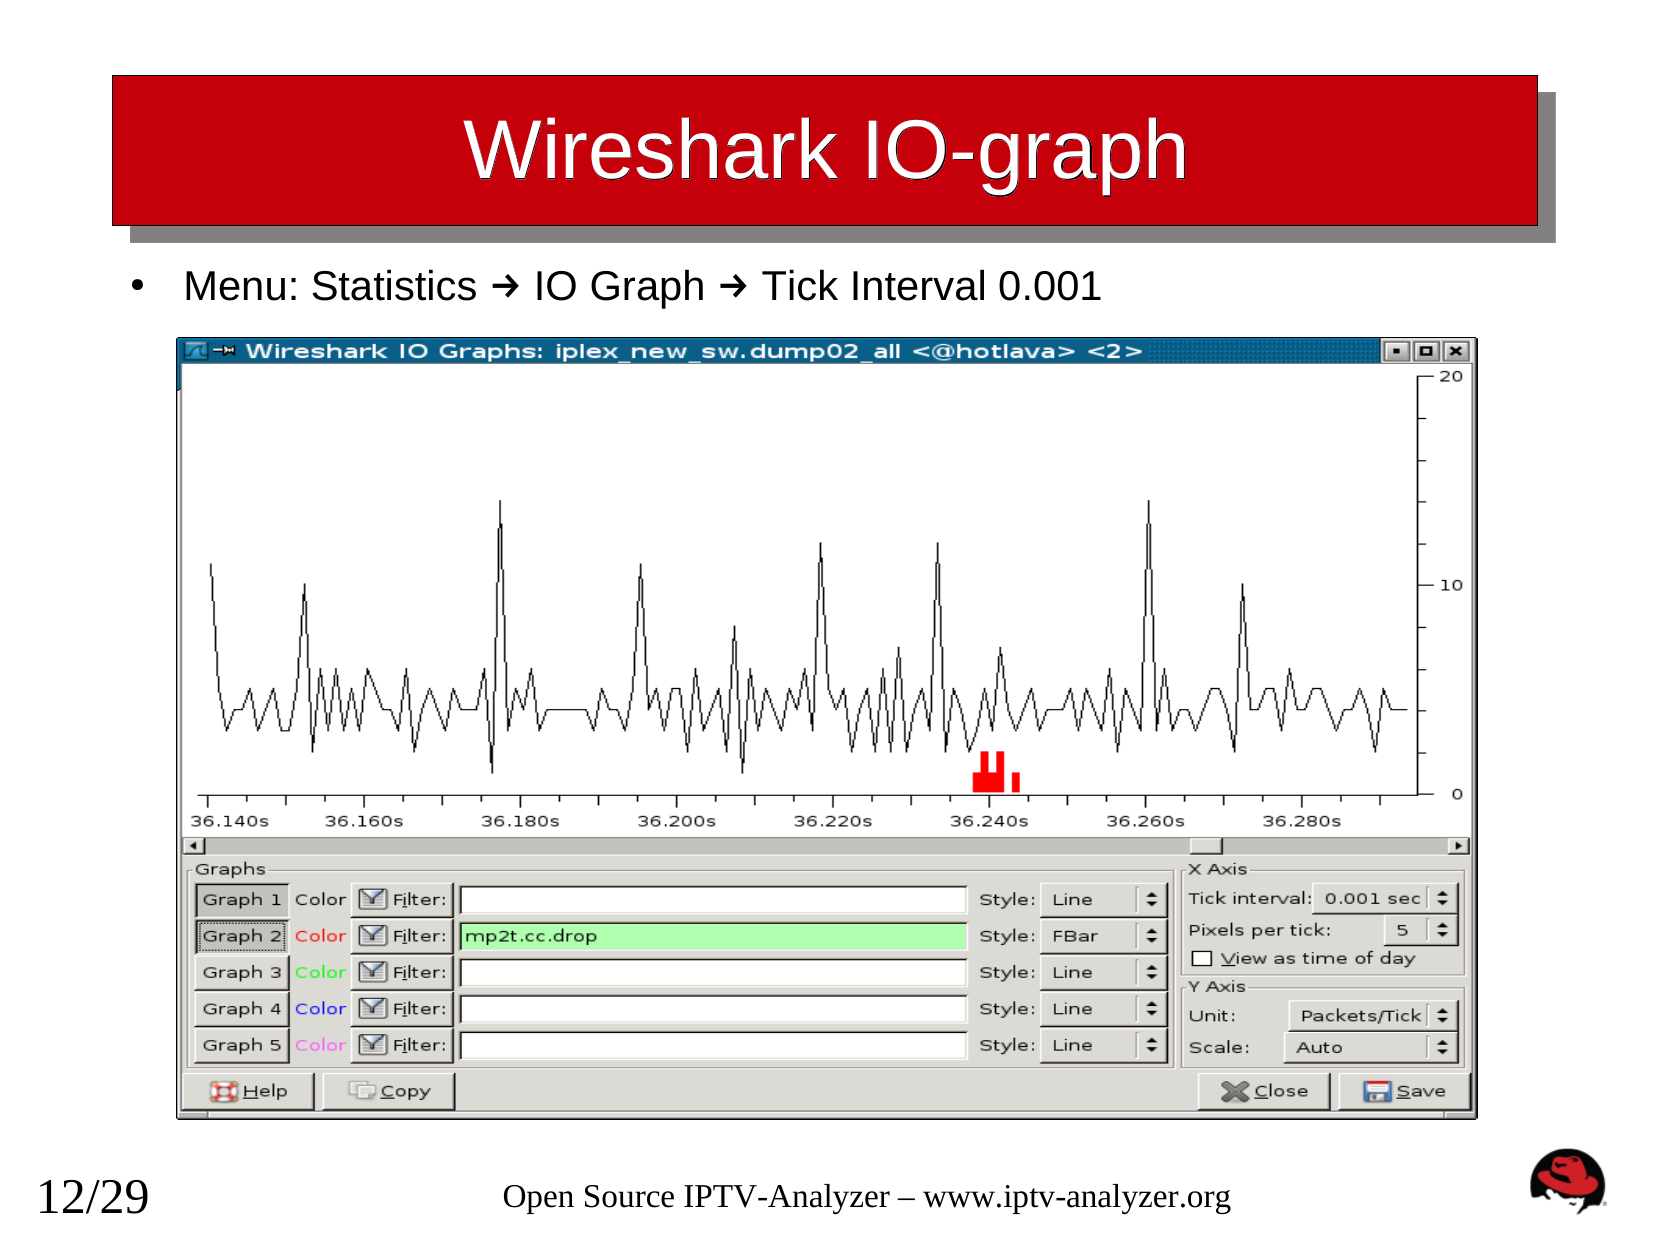

# Wireshark IO-graph
Menu: Statistics → IO Graph → Tick Interval 0.001